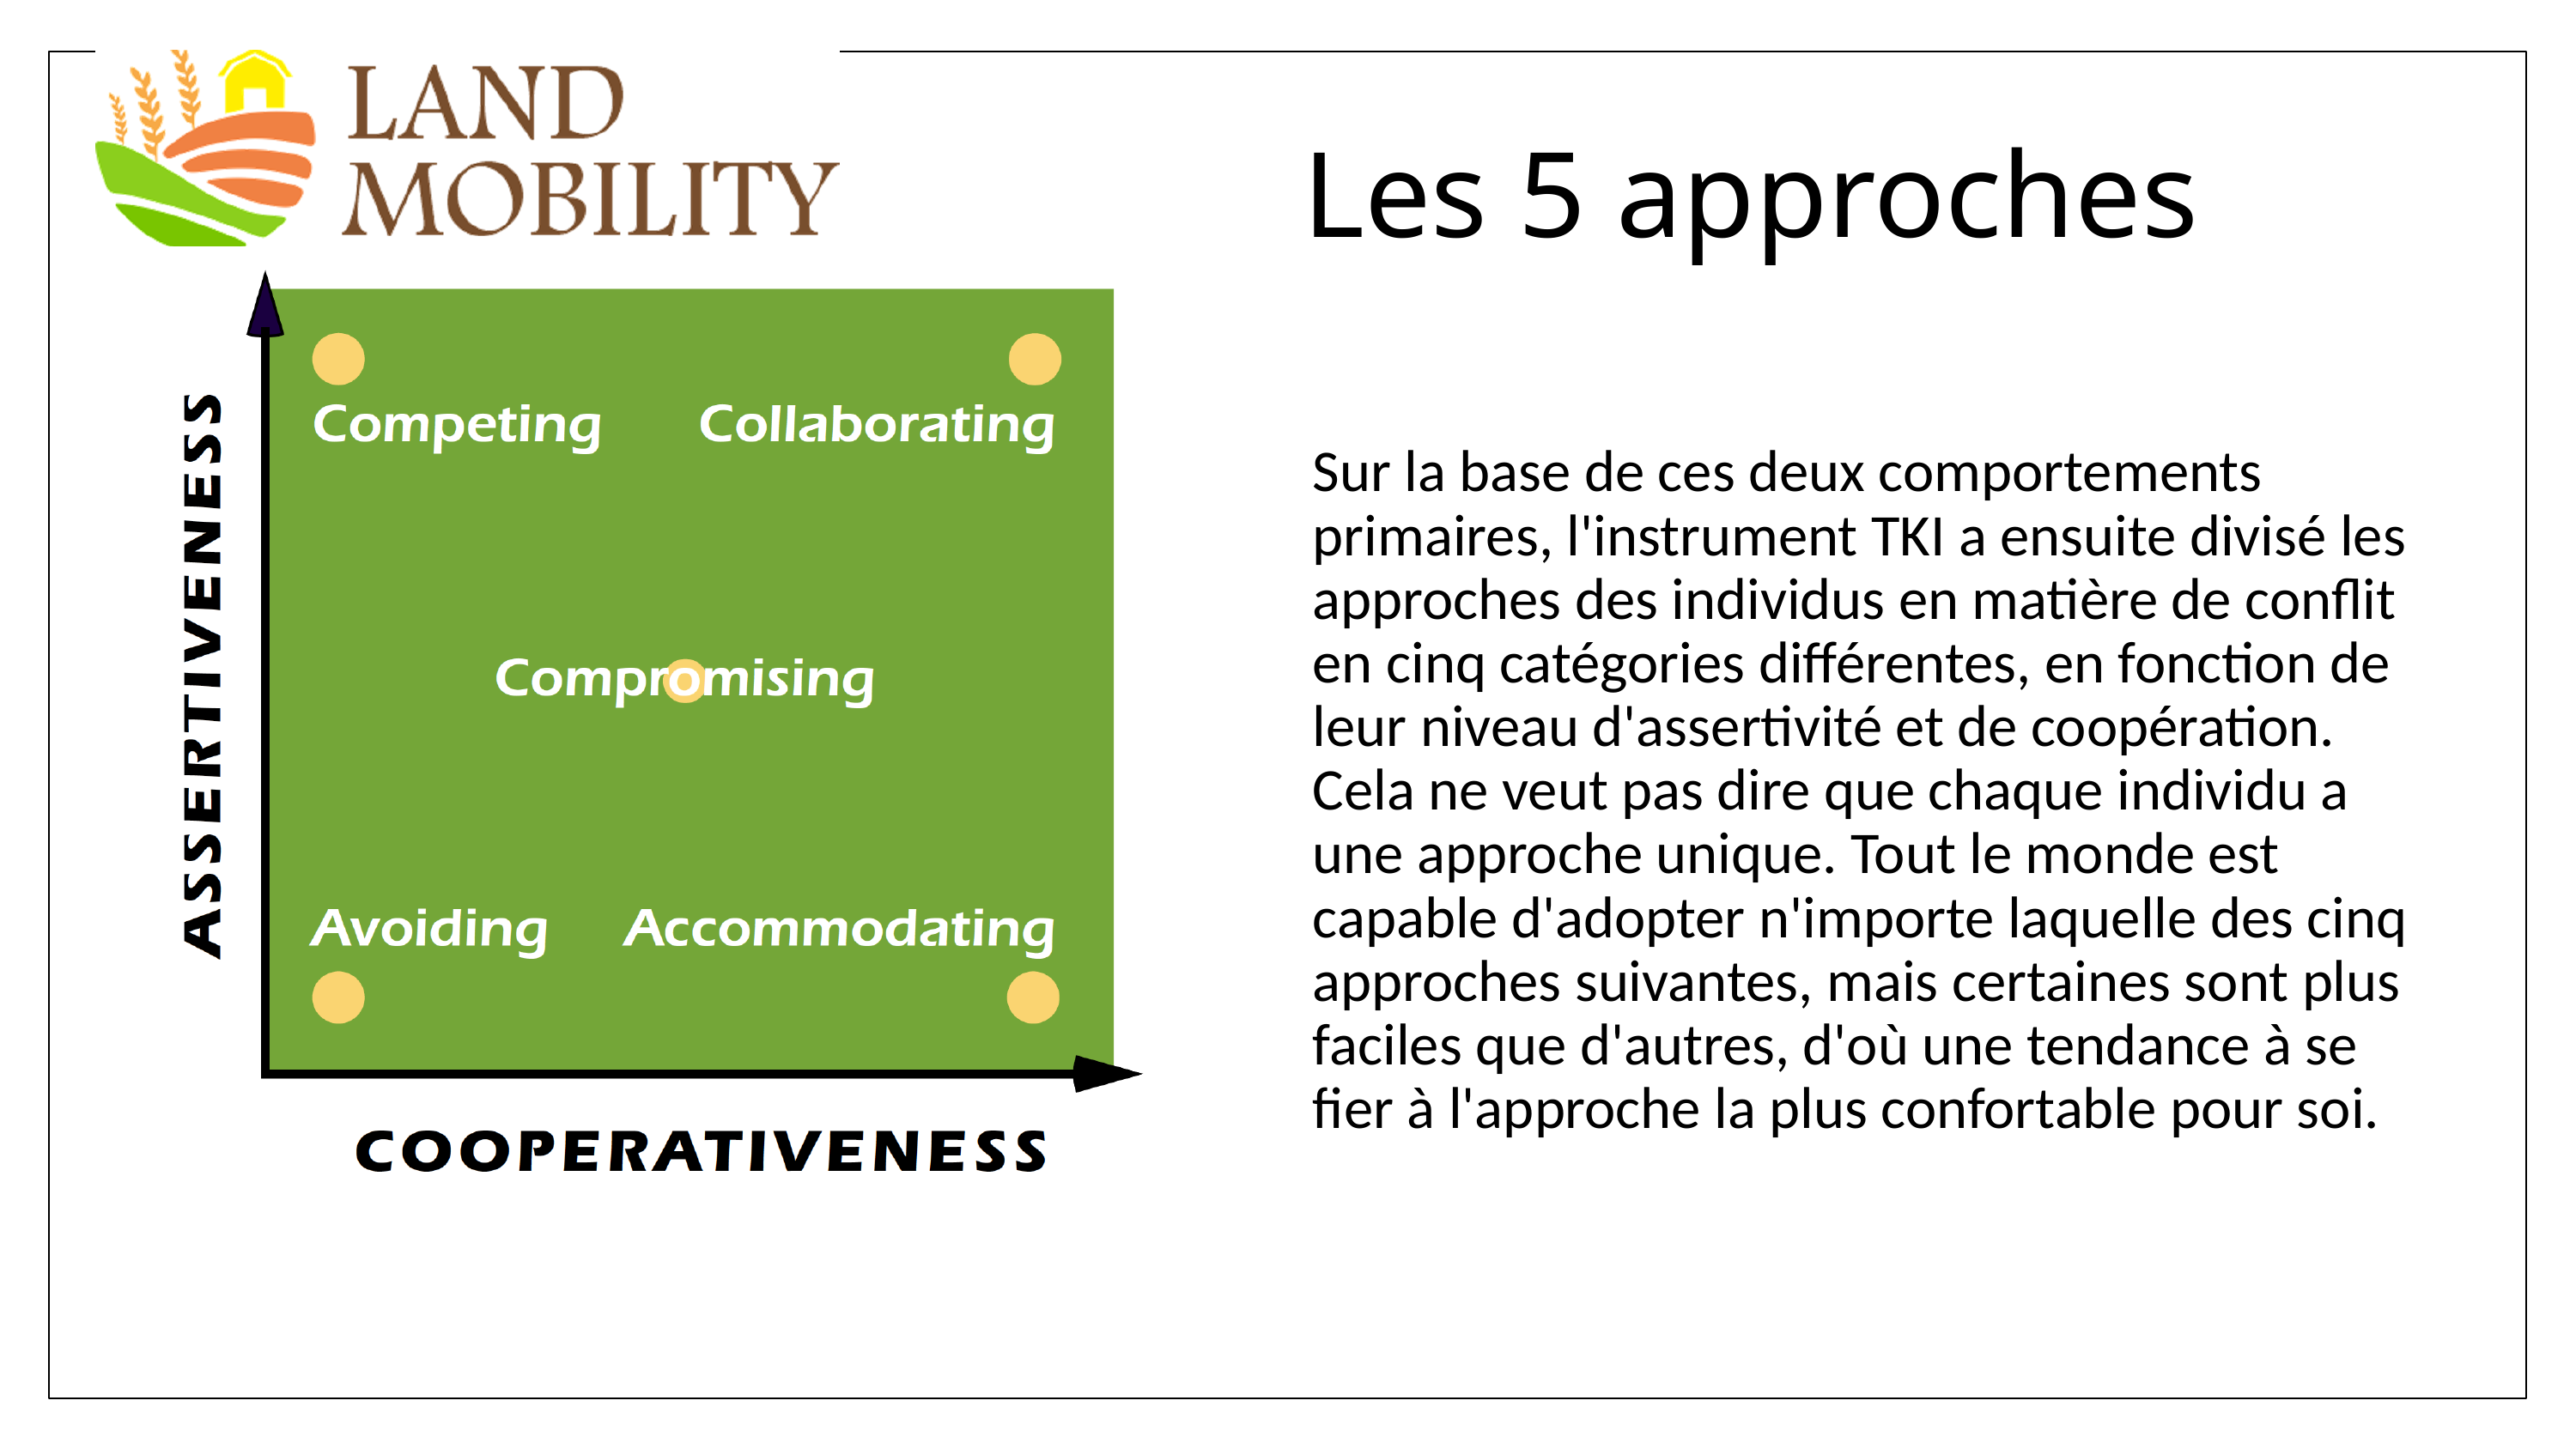

# Les 5 approches
Sur la base de ces deux comportements primaires, l'instrument TKI a ensuite divisé les approches des individus en matière de conflit en cinq catégories différentes, en fonction de leur niveau d'assertivité et de coopération. Cela ne veut pas dire que chaque individu a une approche unique. Tout le monde est capable d'adopter n'importe laquelle des cinq approches suivantes, mais certaines sont plus faciles que d'autres, d'où une tendance à se fier à l'approche la plus confortable pour soi.